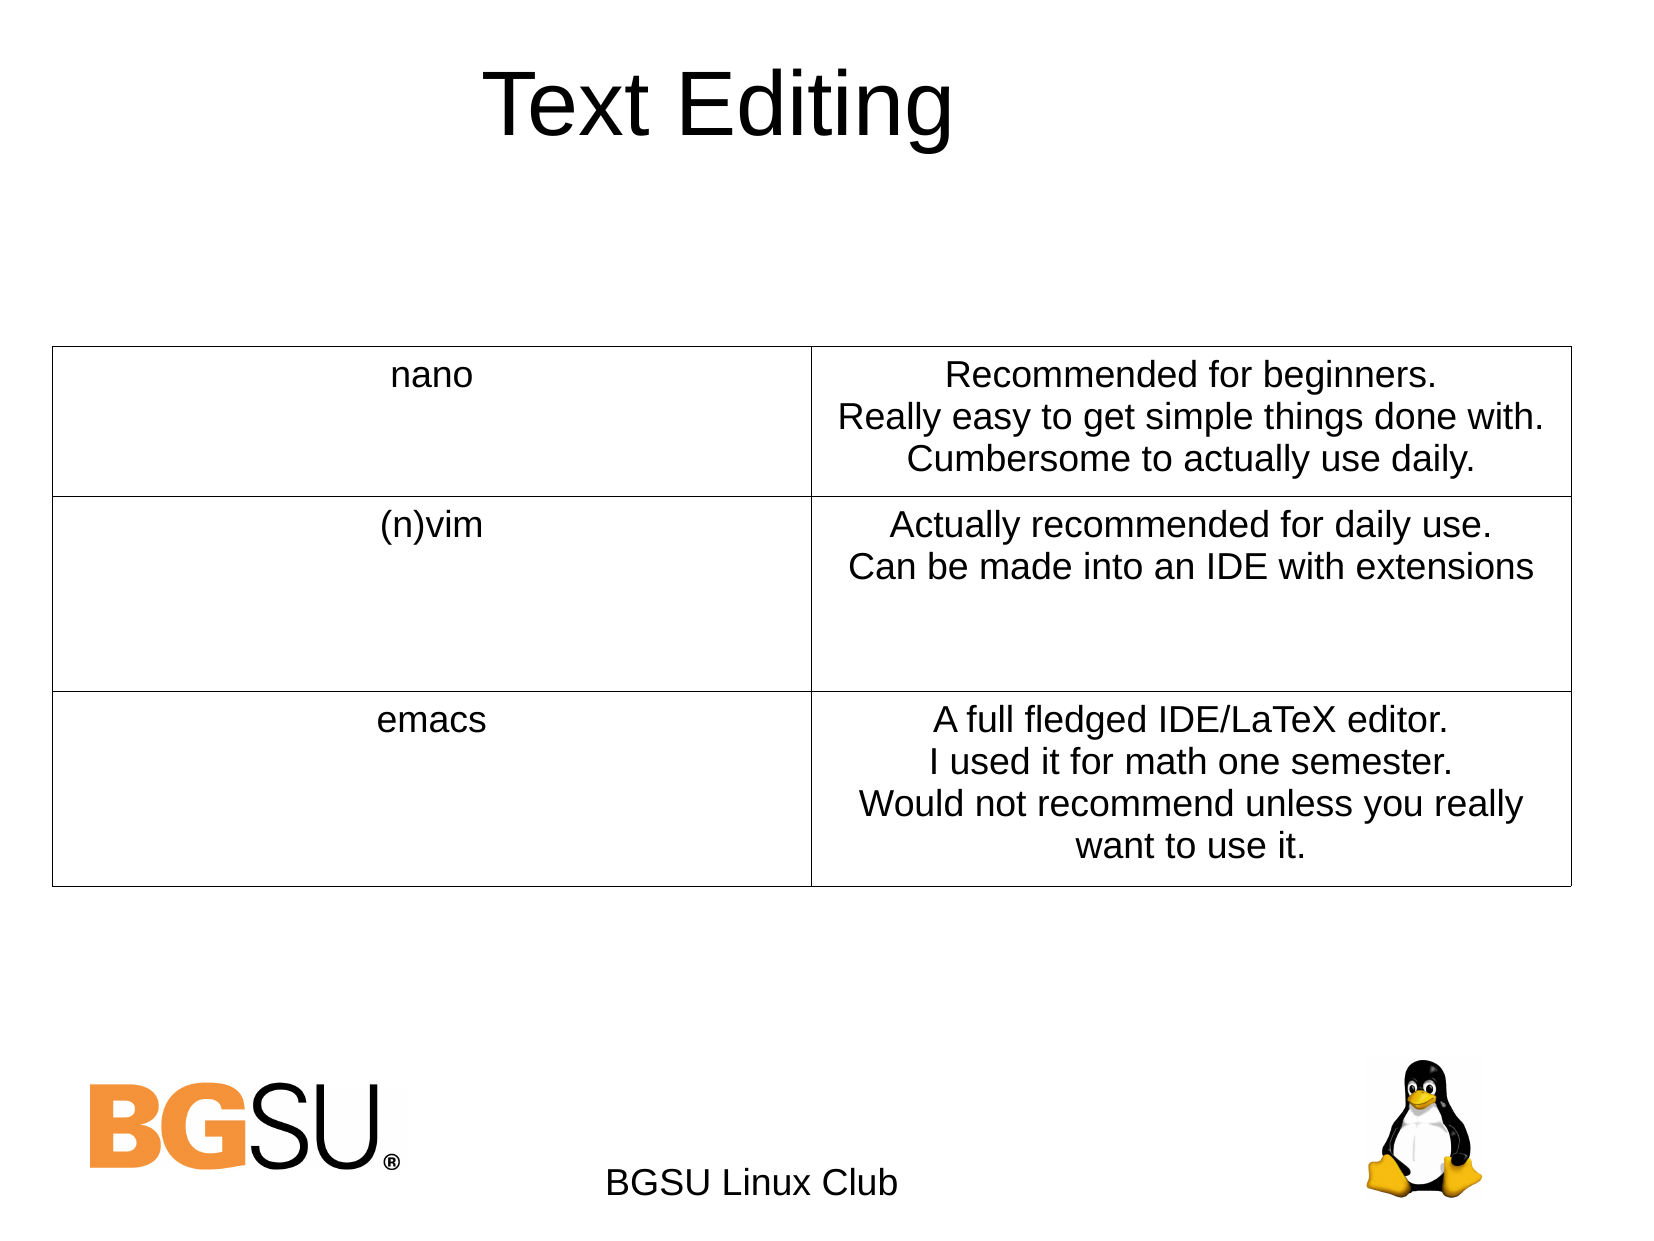

# Text Editing
| nano | Recommended for beginners. Really easy to get simple things done with. Cumbersome to actually use daily. |
| --- | --- |
| (n)vim | Actually recommended for daily use. Can be made into an IDE with extensions |
| emacs | A full fledged IDE/LaTeX editor. I used it for math one semester. Would not recommend unless you really want to use it. |
BGSU Linux Club